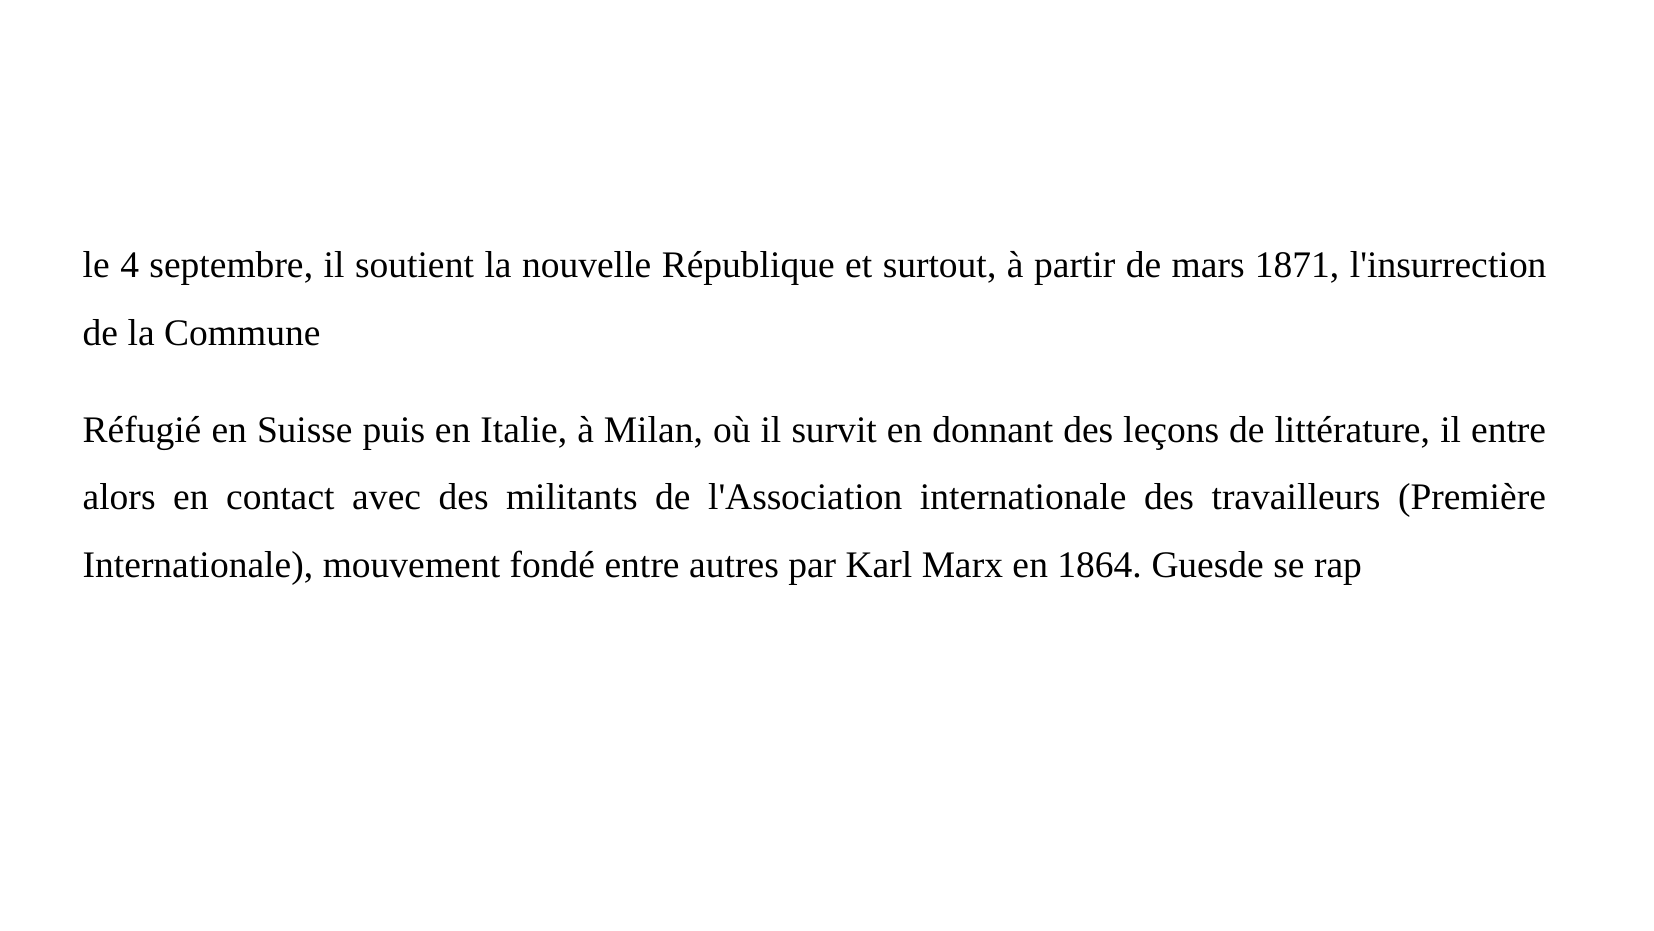

#
le 4 septembre, il soutient la nouvelle République et surtout, à partir de mars 1871, l'insurrection de la Commune
Réfugié en Suisse puis en Italie, à Milan, où il survit en donnant des leçons de littérature, il entre alors en contact avec des militants de l'Association internationale des travailleurs (Première Internationale), mouvement fondé entre autres par Karl Marx en 1864. Guesde se rap